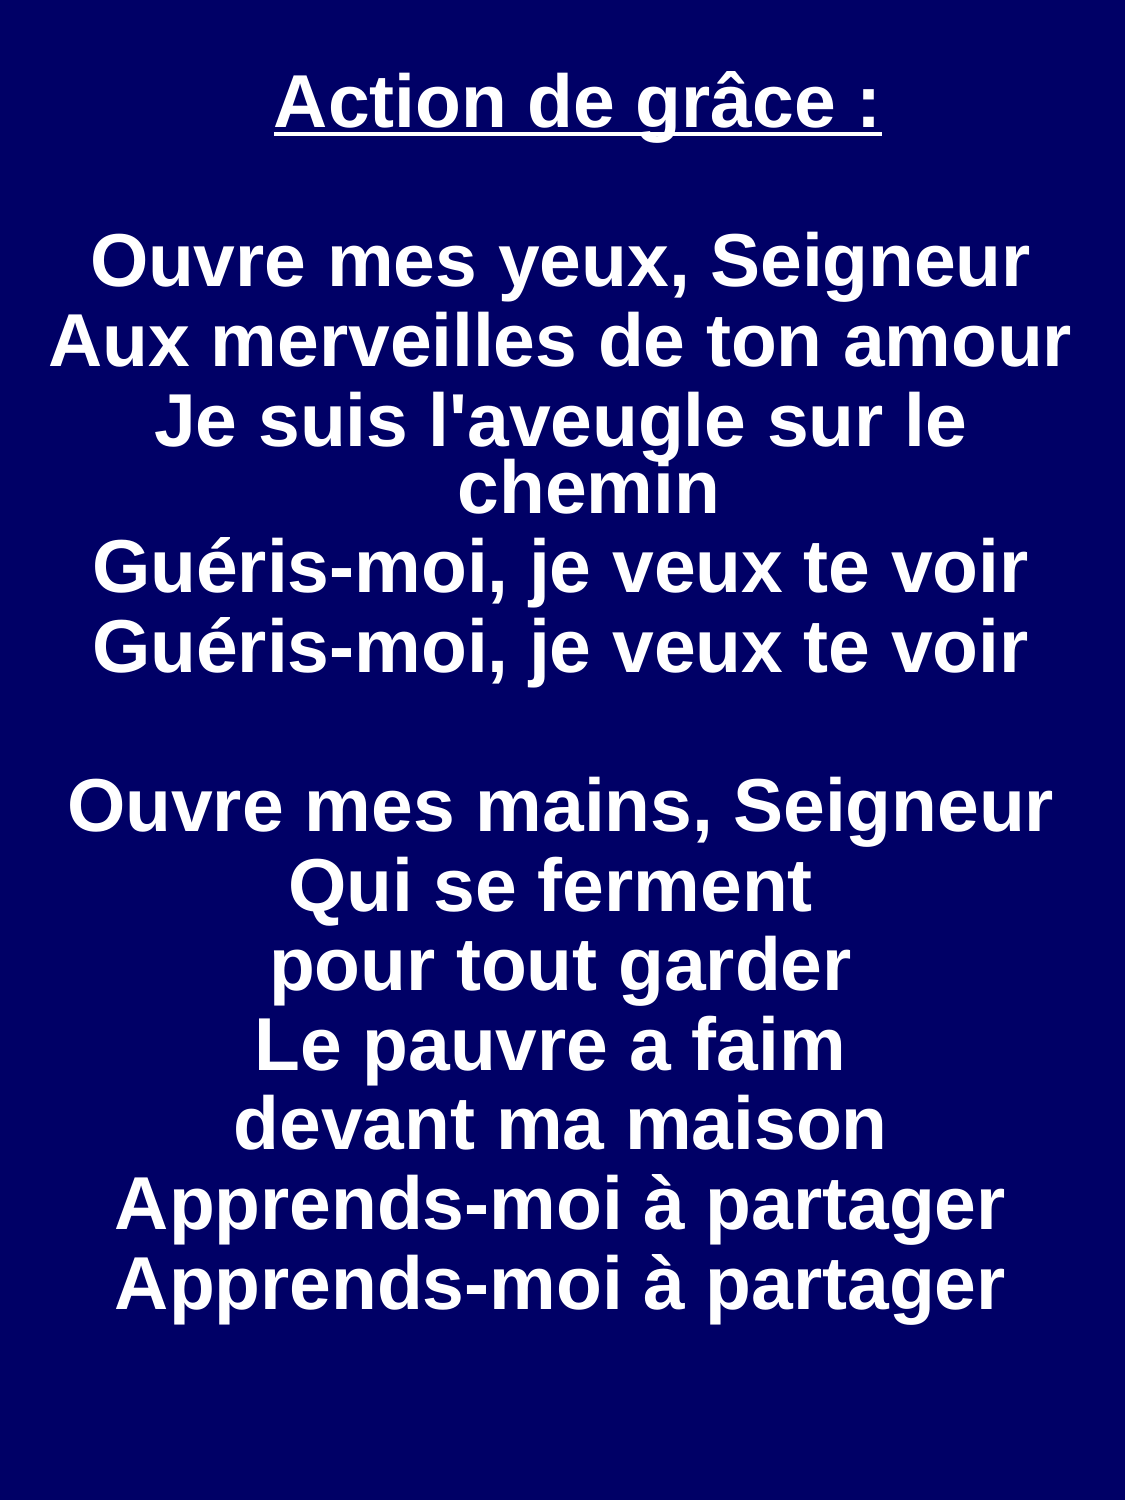

Action de grâce :
Ouvre mes yeux, Seigneur
Aux merveilles de ton amour
Je suis l'aveugle sur le chemin
Guéris-moi, je veux te voir
Guéris-moi, je veux te voir
Ouvre mes mains, Seigneur
Qui se ferment
pour tout garder
Le pauvre a faim
devant ma maison
Apprends-moi à partager
Apprends-moi à partager